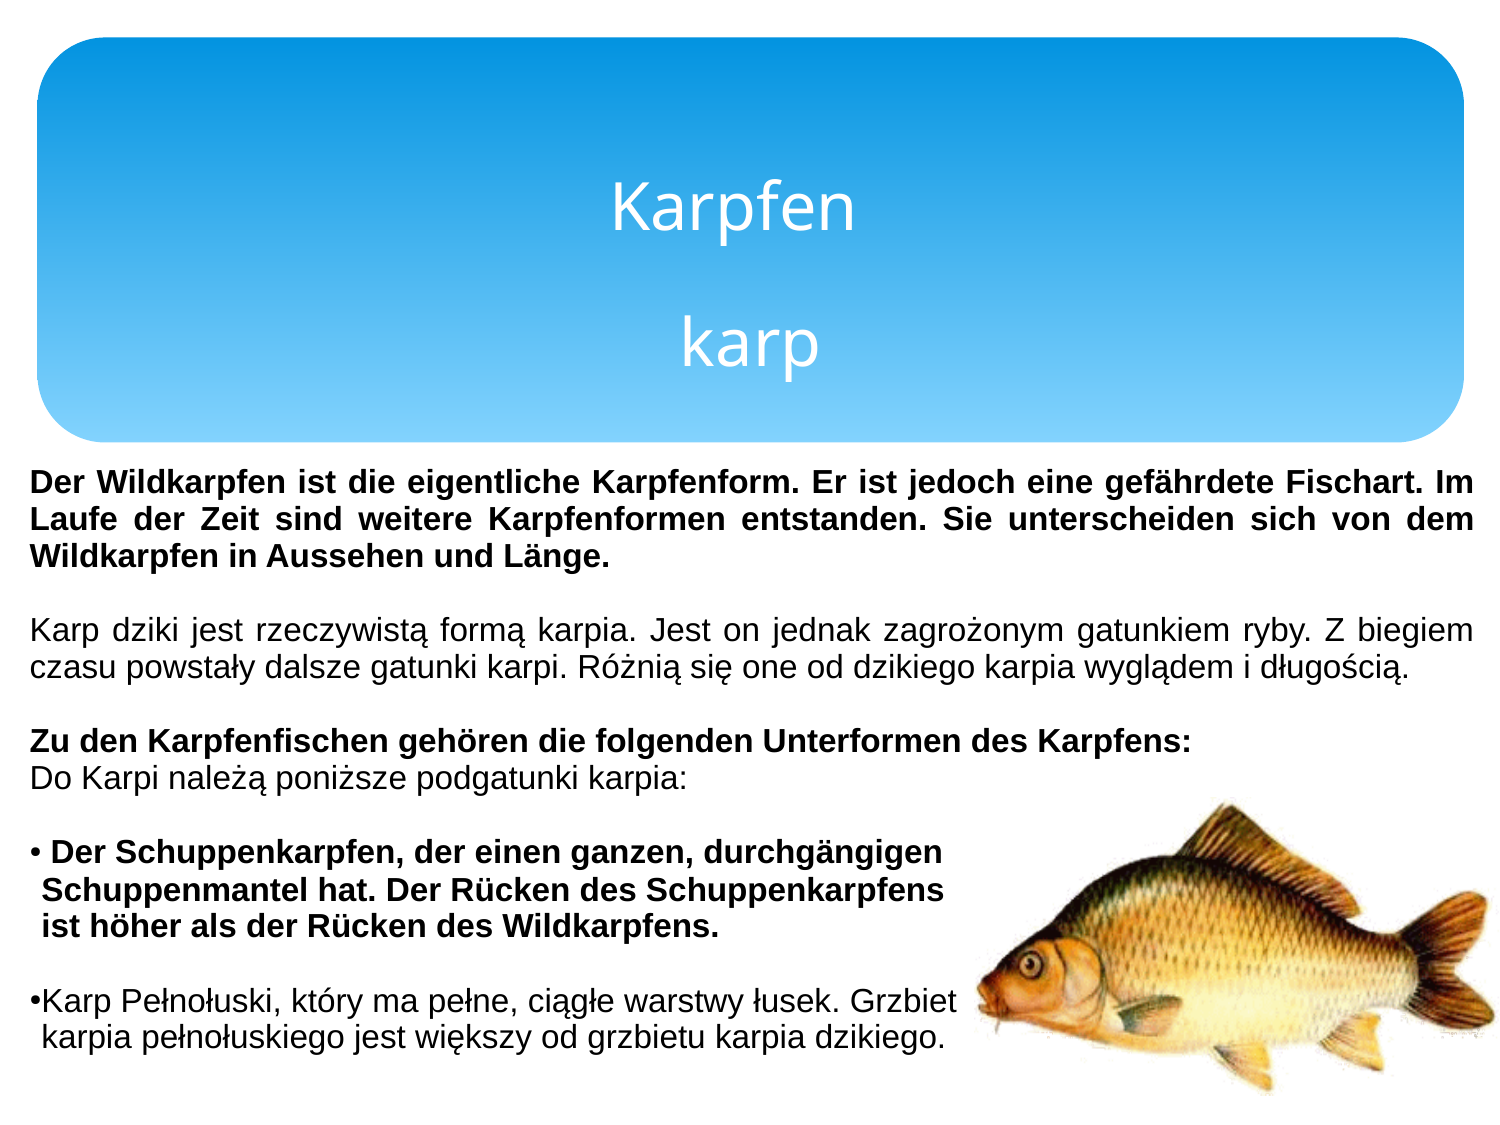

# Karpfen karp
Der Wildkarpfen ist die eigentliche Karpfenform. Er ist jedoch eine gefährdete Fischart. Im Laufe der Zeit sind weitere Karpfenformen entstanden. Sie unterscheiden sich von dem Wildkarpfen in Aussehen und Länge.
Karp dziki jest rzeczywistą formą karpia. Jest on jednak zagrożonym gatunkiem ryby. Z biegiem czasu powstały dalsze gatunki karpi. Różnią się one od dzikiego karpia wyglądem i długością.
Zu den Karpfenfischen gehören die folgenden Unterformen des Karpfens:
Do Karpi należą poniższe podgatunki karpia:
 Der Schuppenkarpfen, der einen ganzen, durchgängigen
Schuppenmantel hat. Der Rücken des Schuppenkarpfens
ist höher als der Rücken des Wildkarpfens.
Karp Pełnołuski, który ma pełne, ciągłe warstwy łusek. Grzbiet
karpia pełnołuskiego jest większy od grzbietu karpia dzikiego.